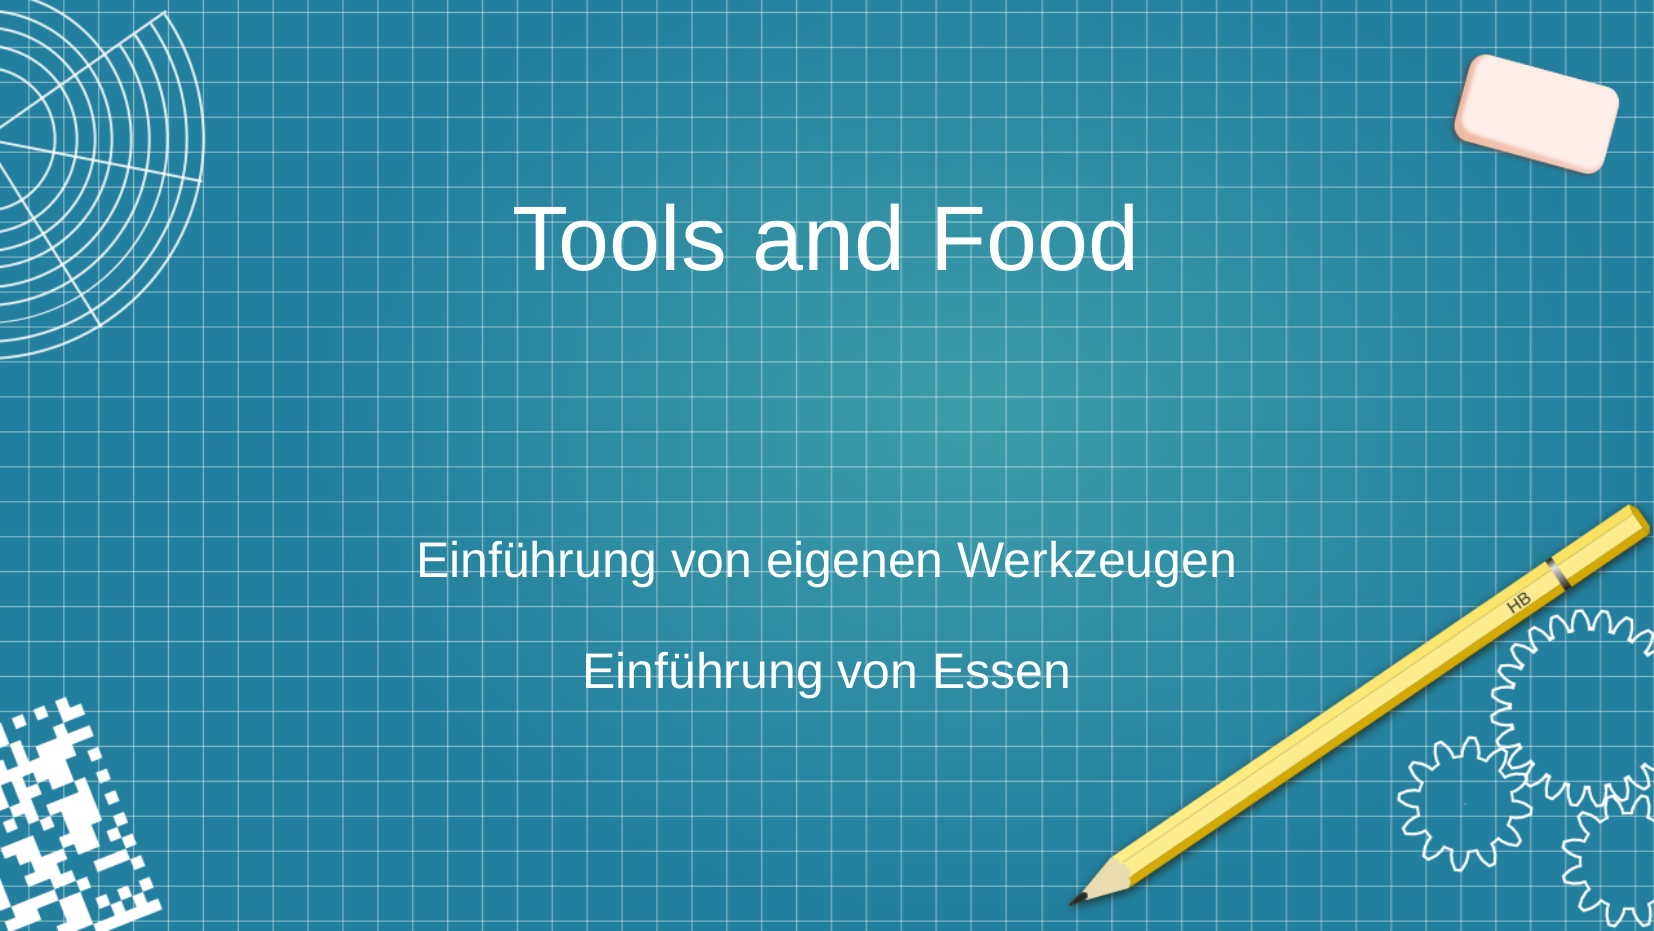

# Tools and Food
Einführung von eigenen Werkzeugen
Einführung von Essen